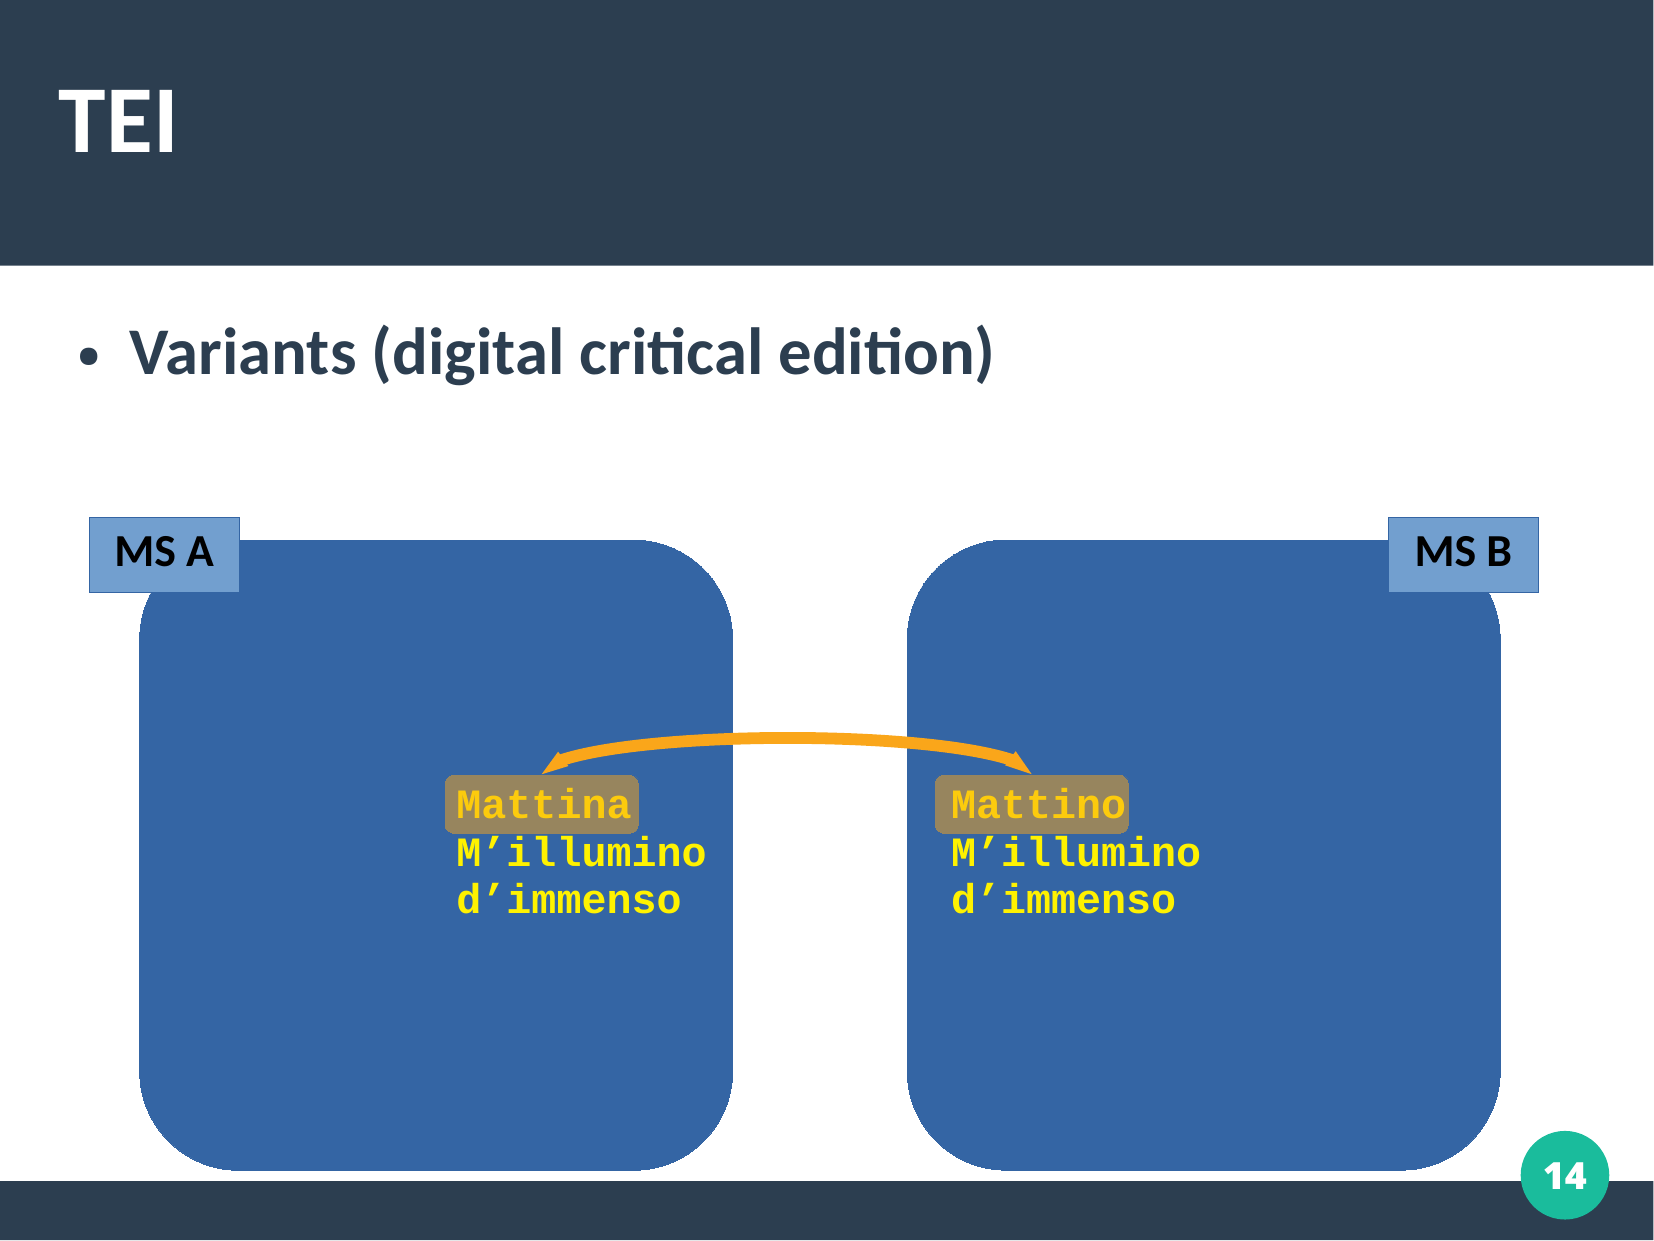

# TEI
Variants (digital critical edition)
MS B
MS A
Mattino
M’illumino
d’immenso
Mattina
M’illumino
d’immenso
14